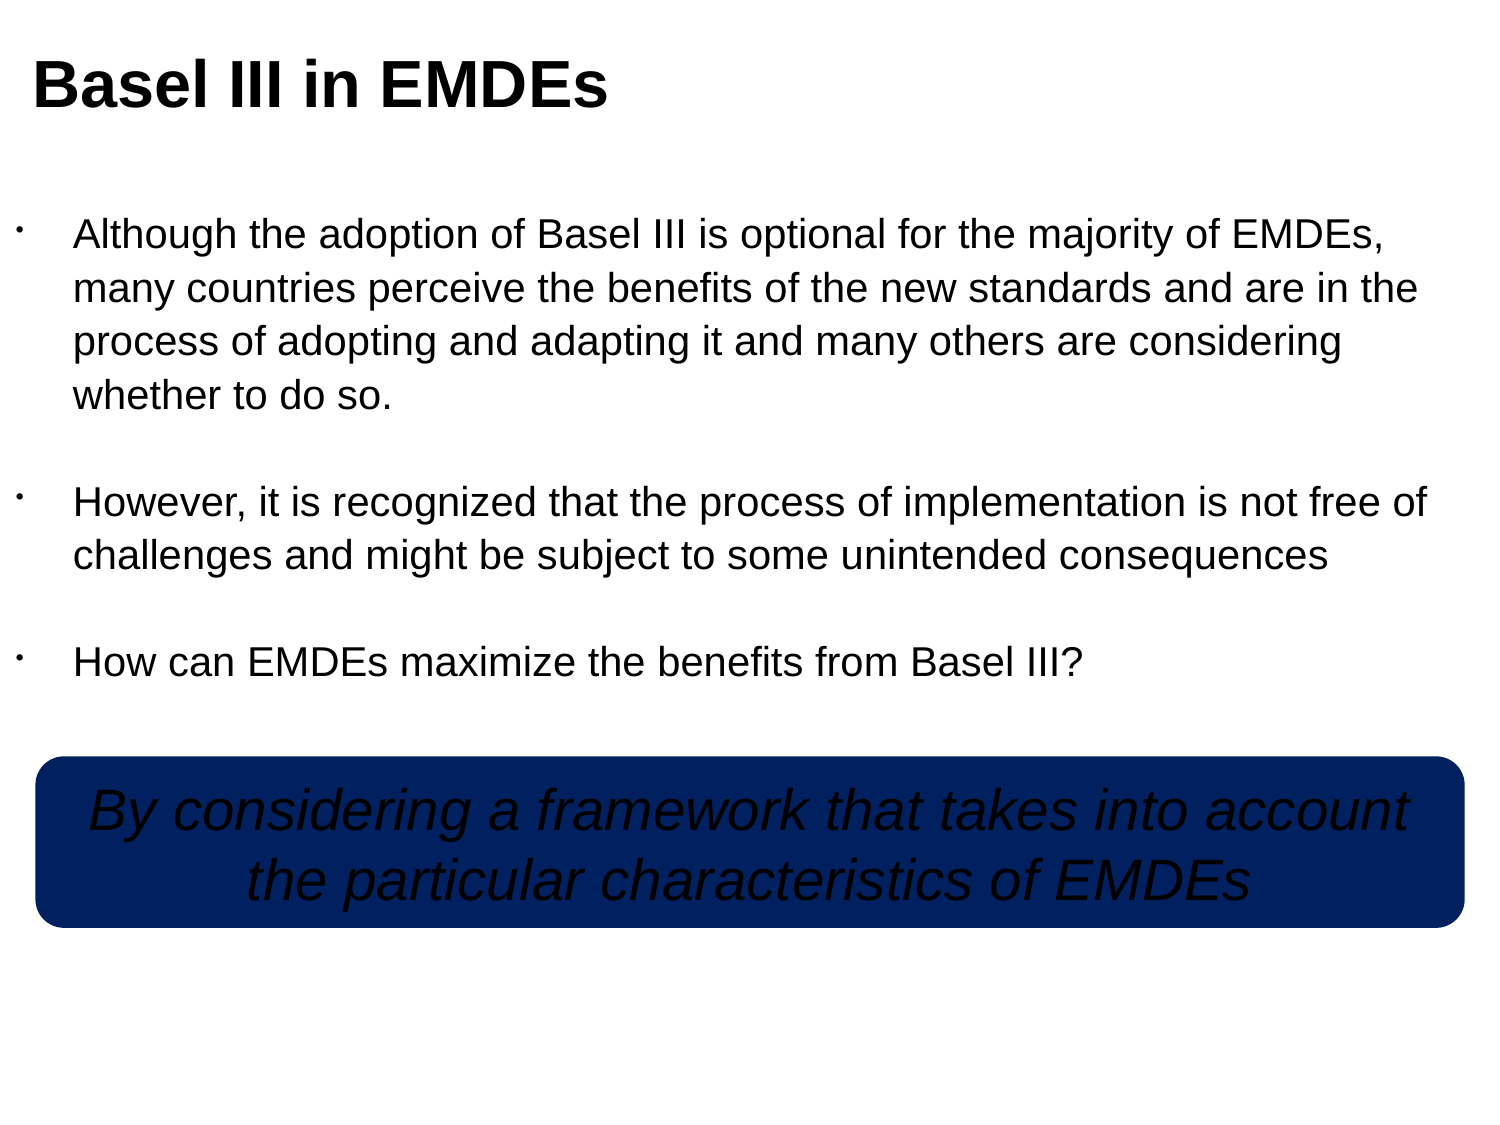

Basel III in EMDEs
Although the adoption of Basel III is optional for the majority of EMDEs, many countries perceive the benefits of the new standards and are in the process of adopting and adapting it and many others are considering whether to do so.
However, it is recognized that the process of implementation is not free of challenges and might be subject to some unintended consequences
How can EMDEs maximize the benefits from Basel III?
By considering a framework that takes into account the particular characteristics of EMDEs